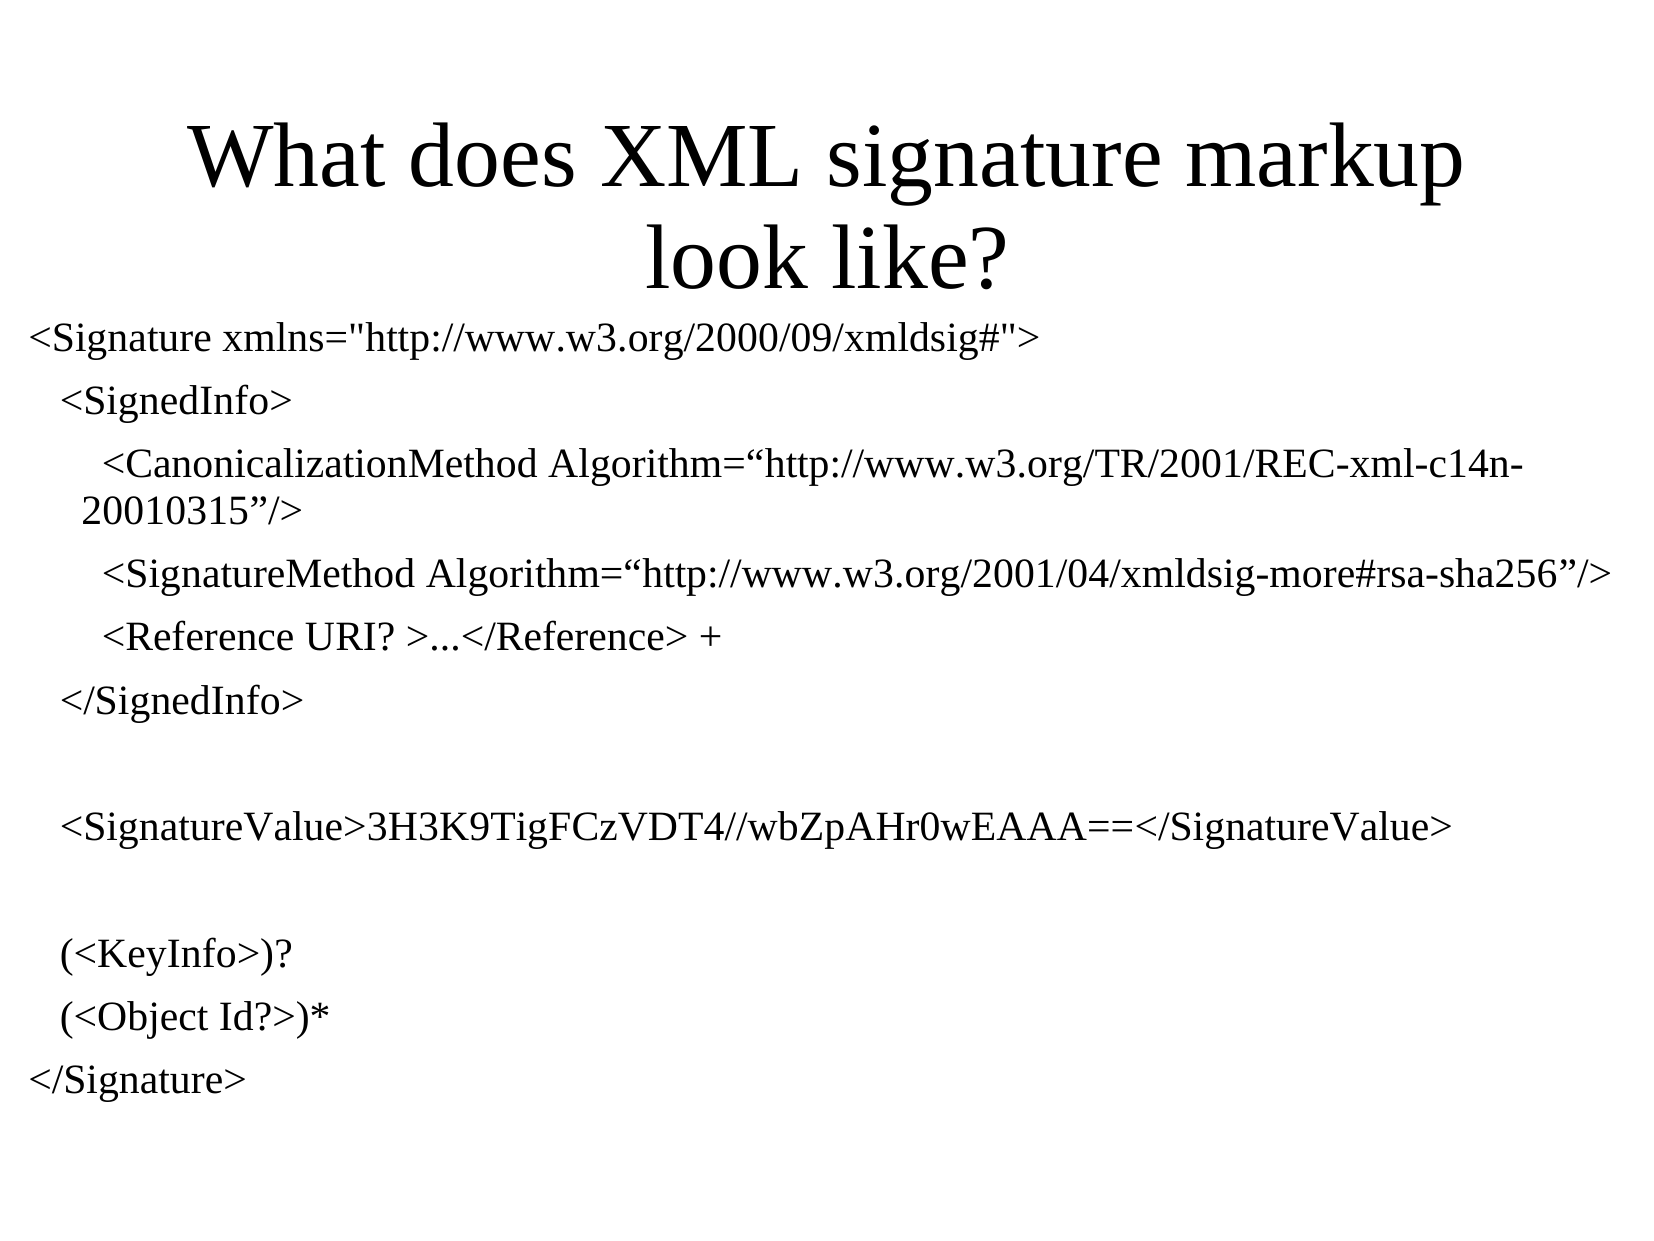

# What does XML signature markup look like?
<Signature xmlns="http://www.w3.org/2000/09/xmldsig#">
 <SignedInfo>
 <CanonicalizationMethod Algorithm=“http://www.w3.org/TR/2001/REC-xml-c14n-20010315”/>
 <SignatureMethod Algorithm=“http://www.w3.org/2001/04/xmldsig-more#rsa-sha256”/>
 <Reference URI? >...</Reference> +
 </SignedInfo>
 <SignatureValue>3H3K9TigFCzVDT4//wbZpAHr0wEAAA==</SignatureValue>
 (<KeyInfo>)?
 (<Object Id?>)*
</Signature>